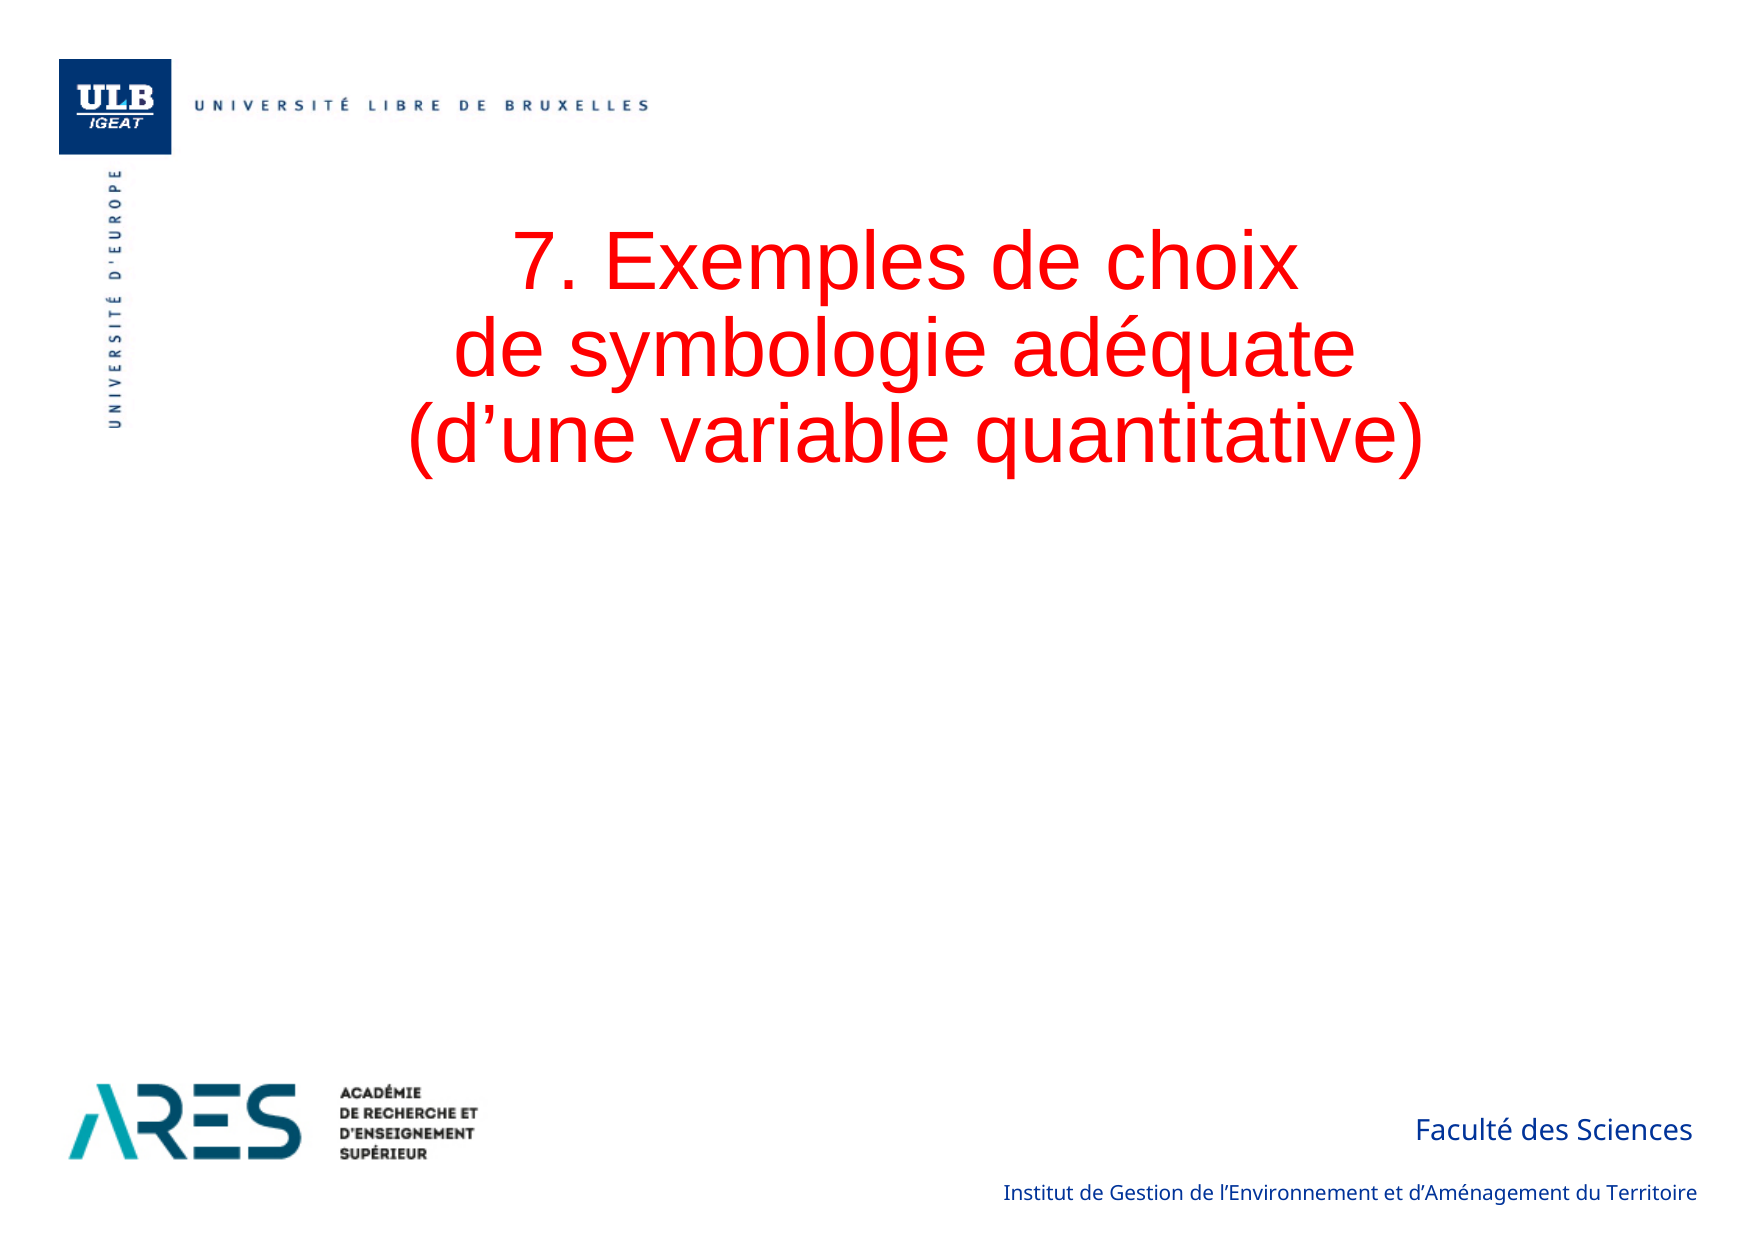

# 7. Exemples de choix de symbologie adéquate (d’une variable quantitative)
Faculté des Sciences
Institut de Gestion de l’Environnement et d’Aménagement du Territoire